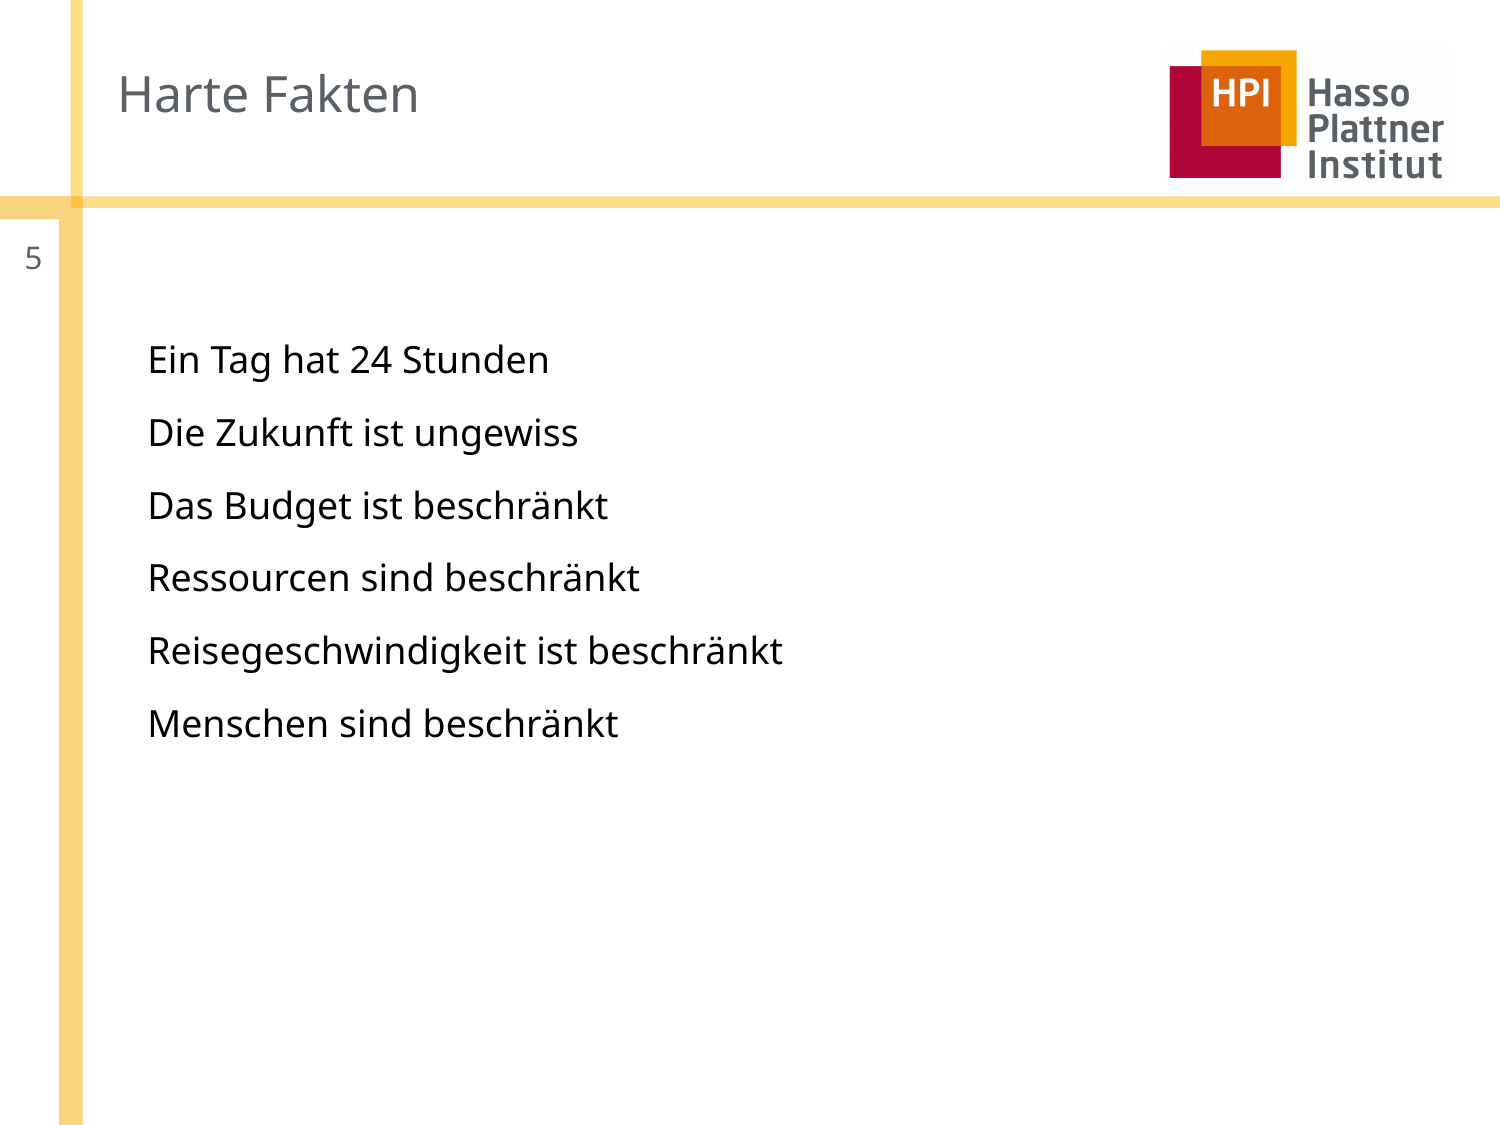

# Harte Fakten
5
Ein Tag hat 24 Stunden
Die Zukunft ist ungewiss
Das Budget ist beschränkt
Ressourcen sind beschränkt
Reisegeschwindigkeit ist beschränkt
Menschen sind beschränkt